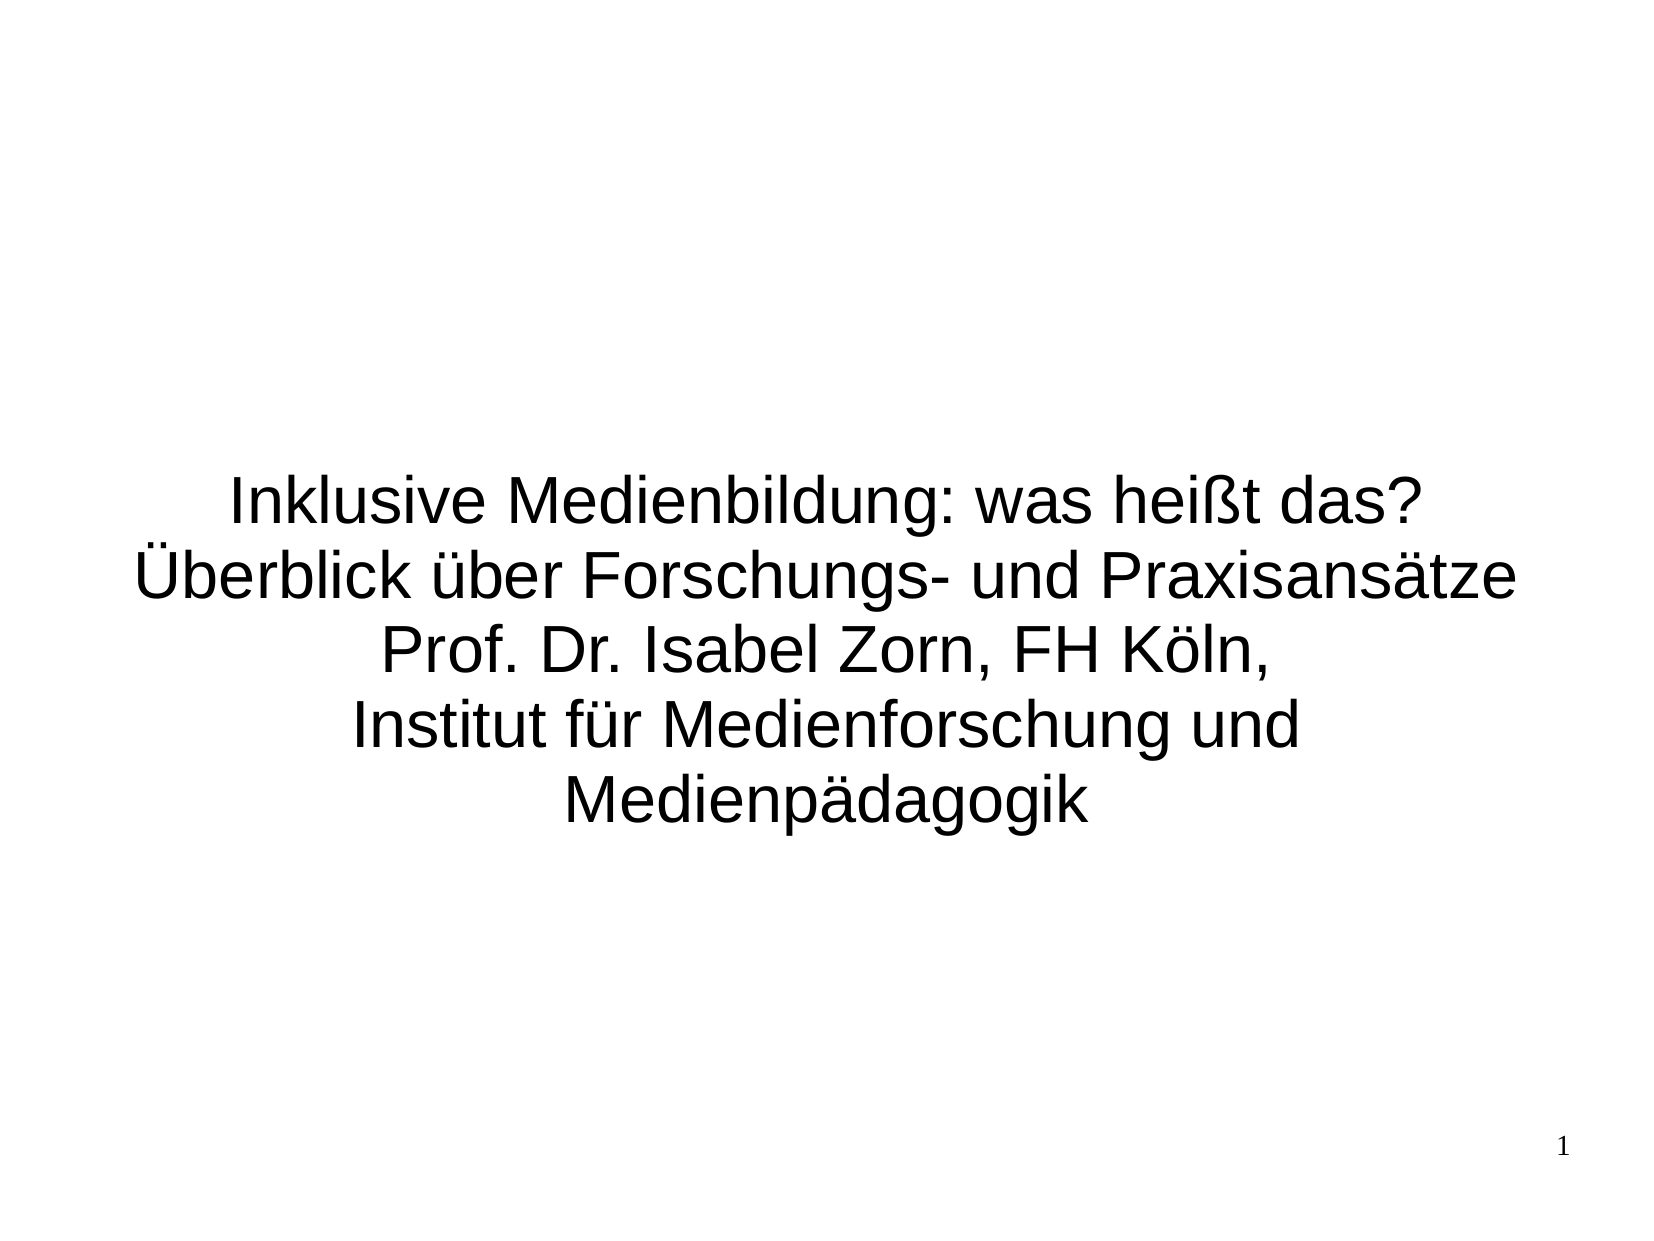

#
Inklusive Medienbildung: was heißt das?
Überblick über Forschungs- und Praxisansätze
Prof. Dr. Isabel Zorn, FH Köln,
Institut für Medienforschung und Medienpädagogik
1